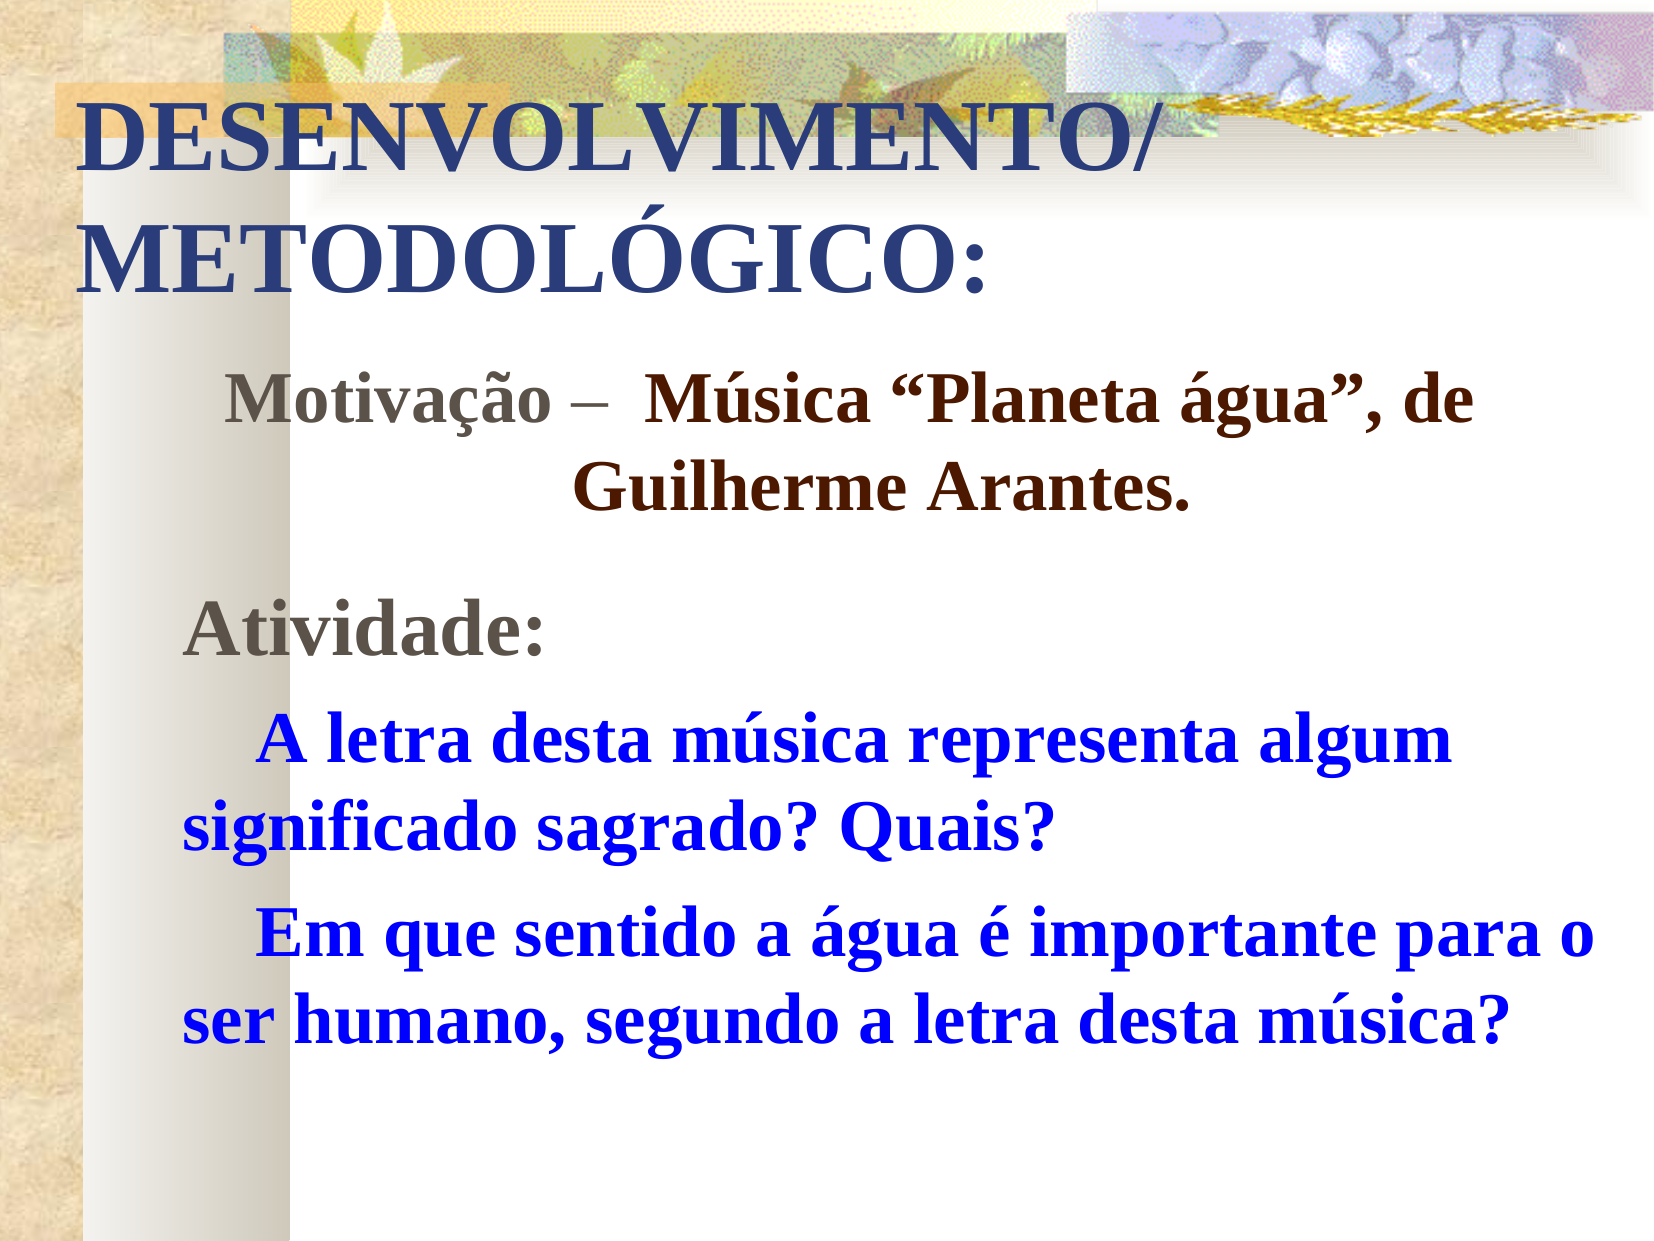

DESENVOLVIMENTO/ METODOLÓGICO:
Motivação – Música “Planeta água”, de Guilherme Arantes.
	Atividade:
		A letra desta música representa algum significado sagrado? Quais?
		Em que sentido a água é importante para o ser humano, segundo a letra desta música?